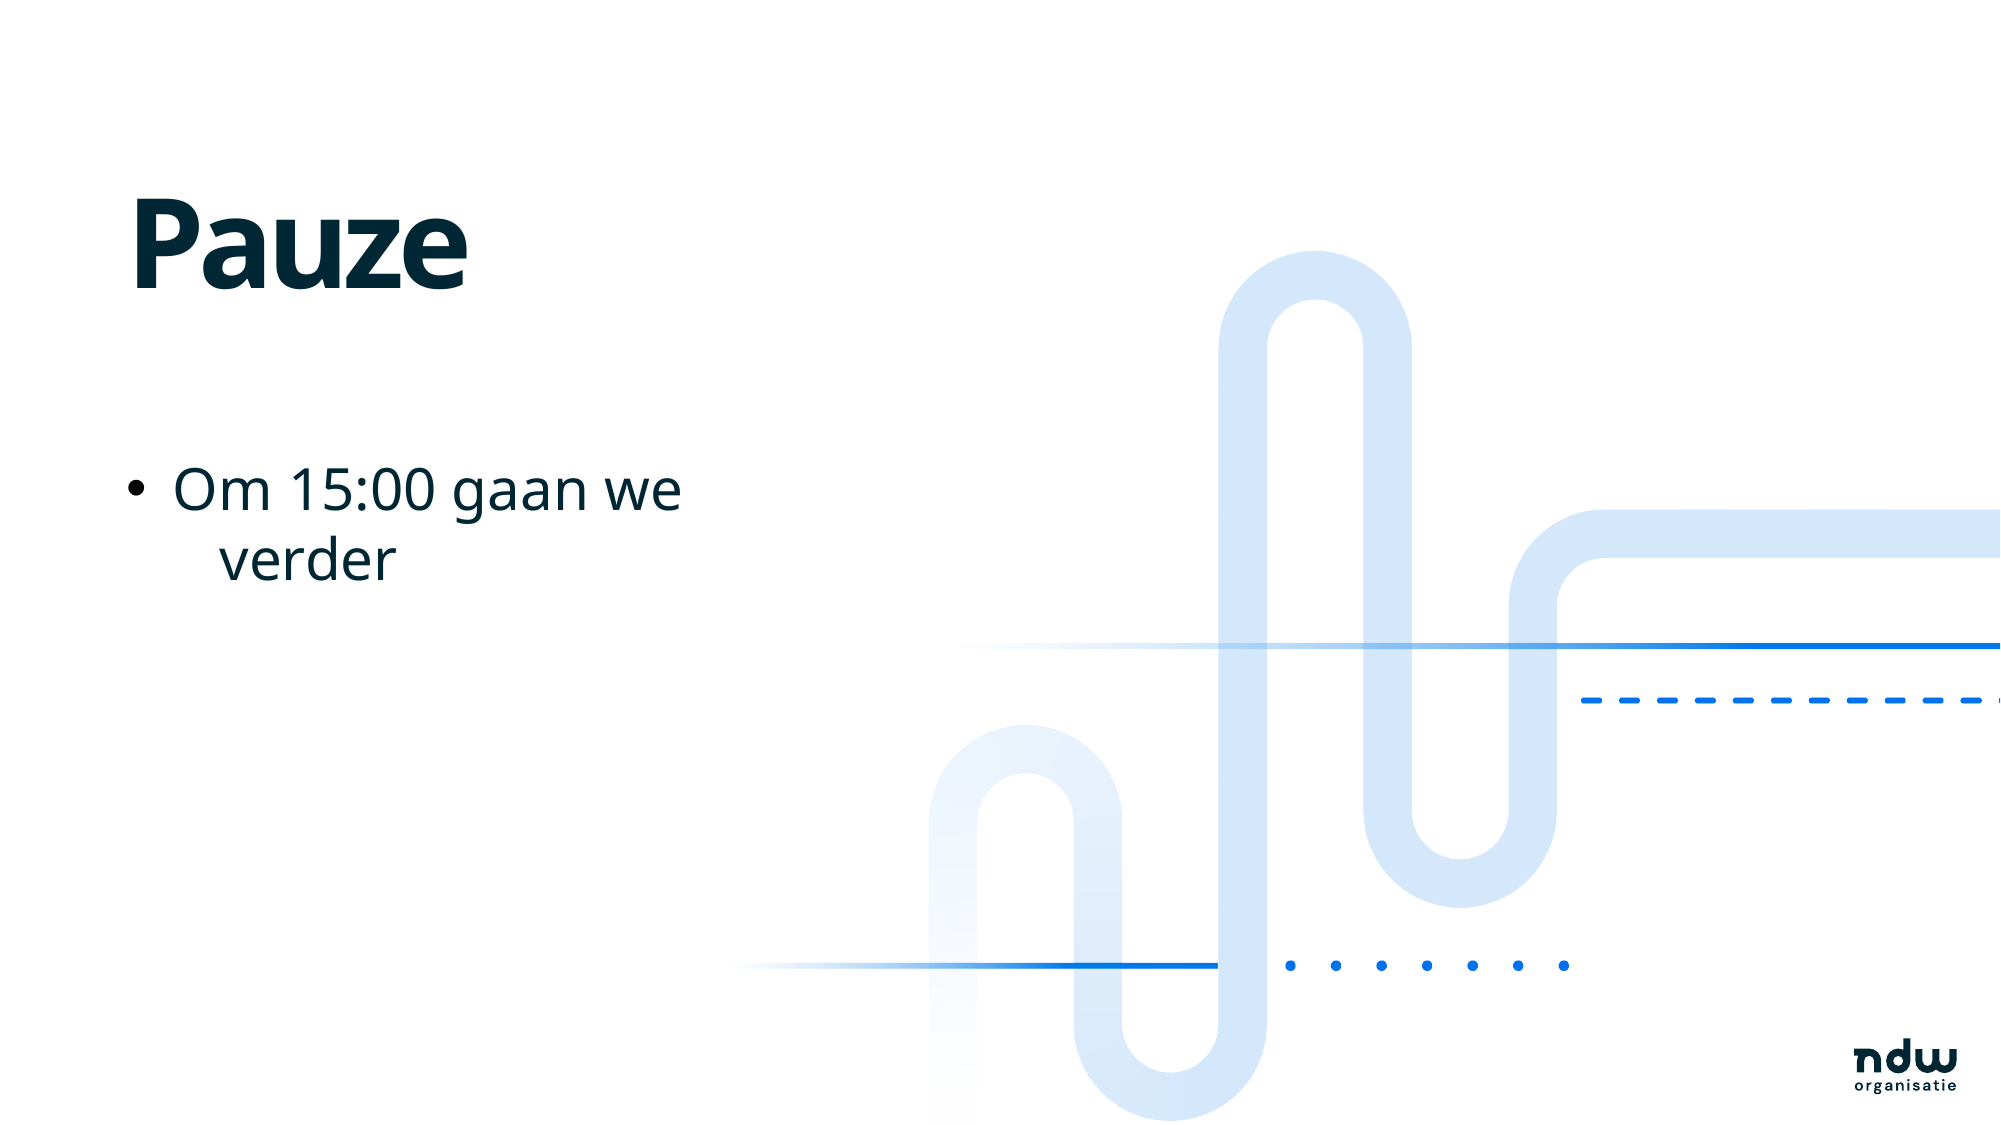

# Pauze
Om 15:00 gaan we verder